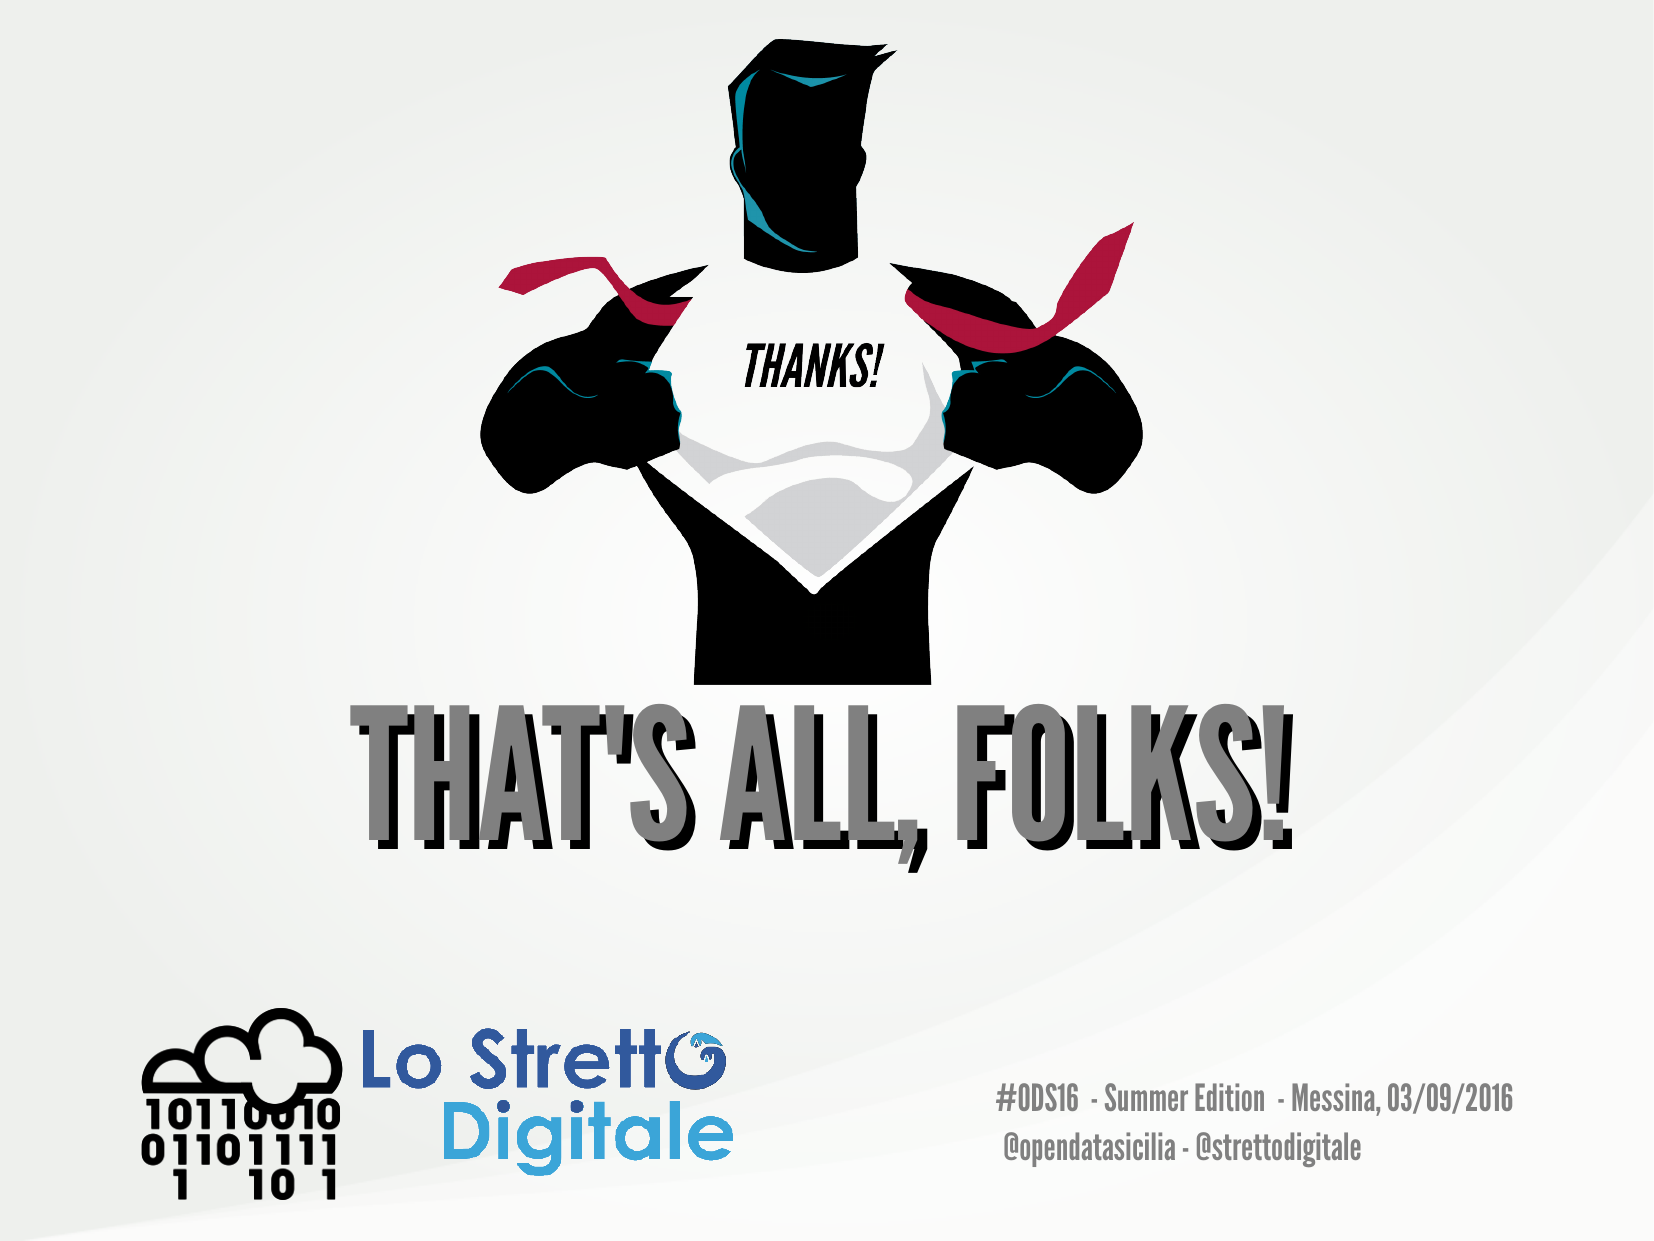

THAT'S ALL, FOLKS!
#ODS16 - Summer Edition - Messina, 03/09/2016
@opendatasicilia - @strettodigitale